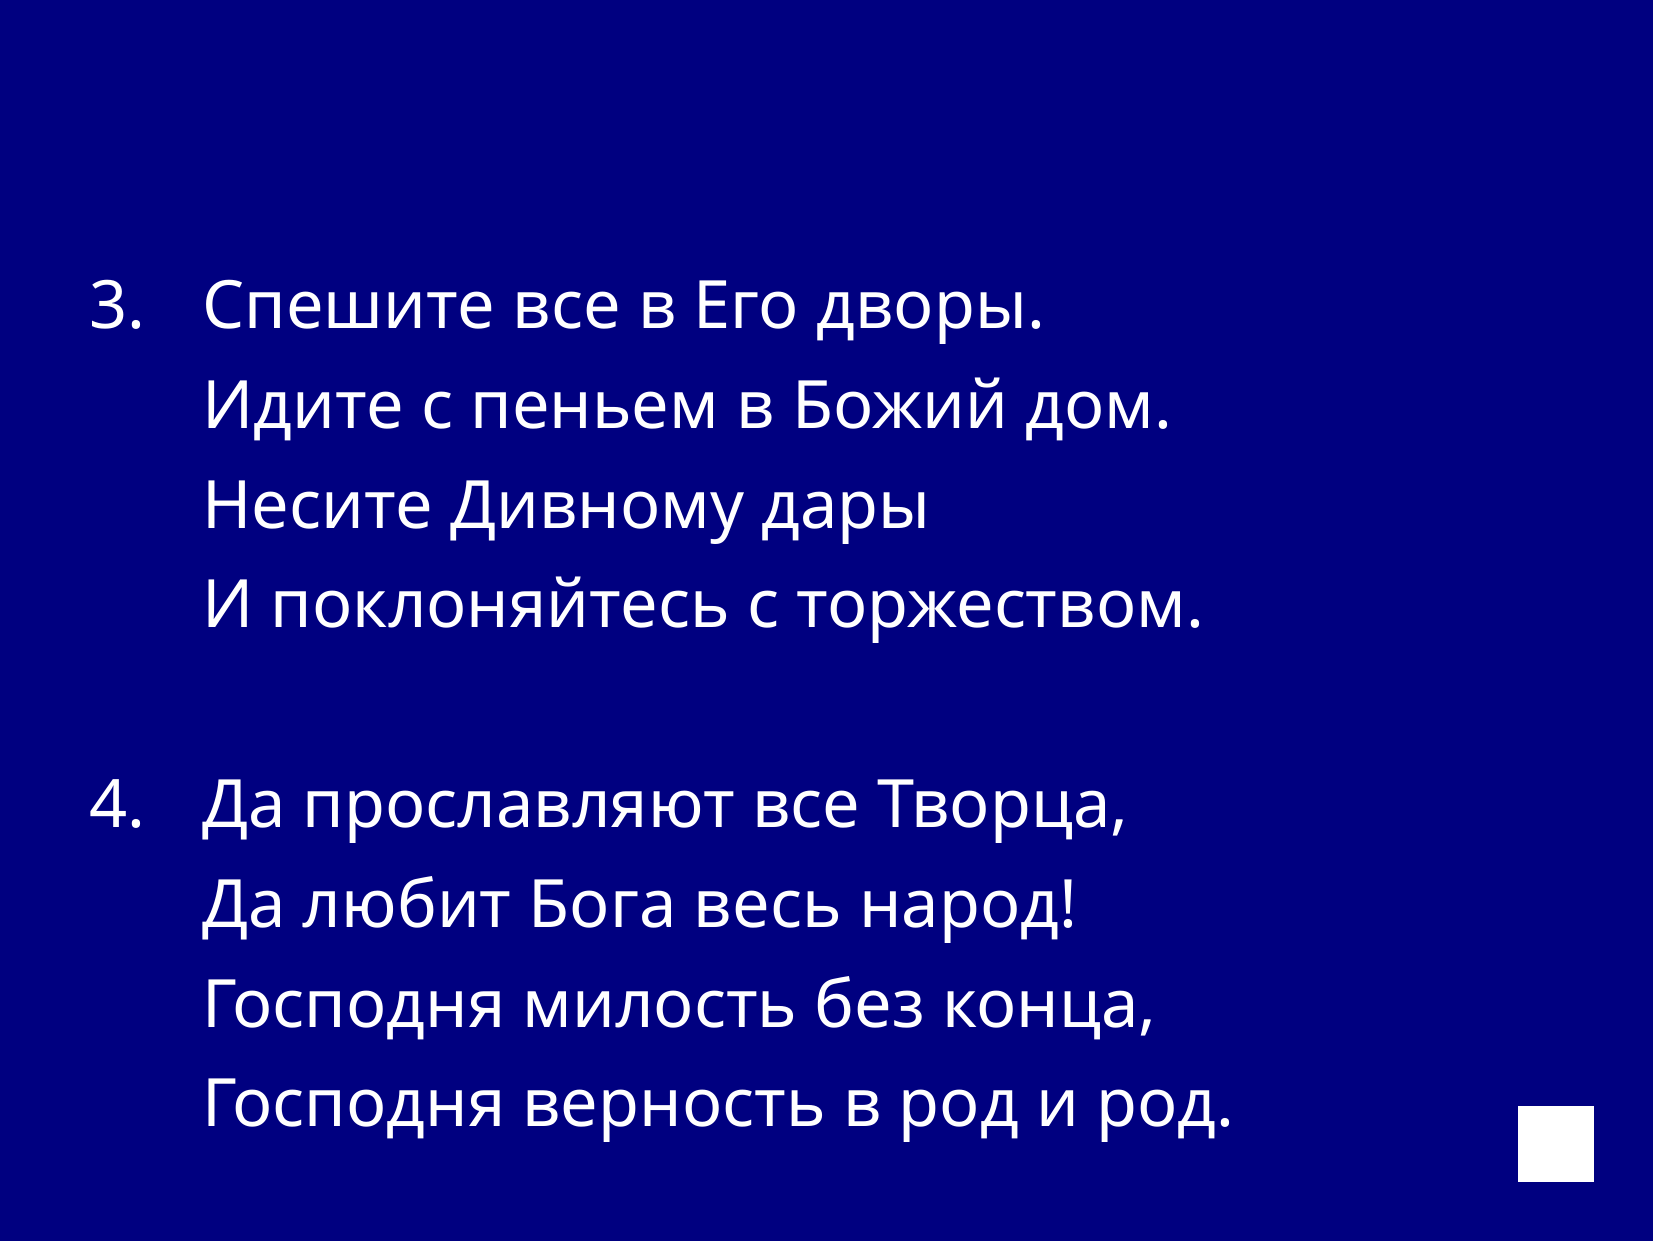

3.	Спешите все в Его дворы.
	Идите с пеньем в Божий дом.
	Несите Дивному дары
	И поклоняйтесь с торжеством.
4.	Да прославляют все Творца,
	Да любит Бога весь народ!
	Господня милость без конца,
	Господня верность в род и род.